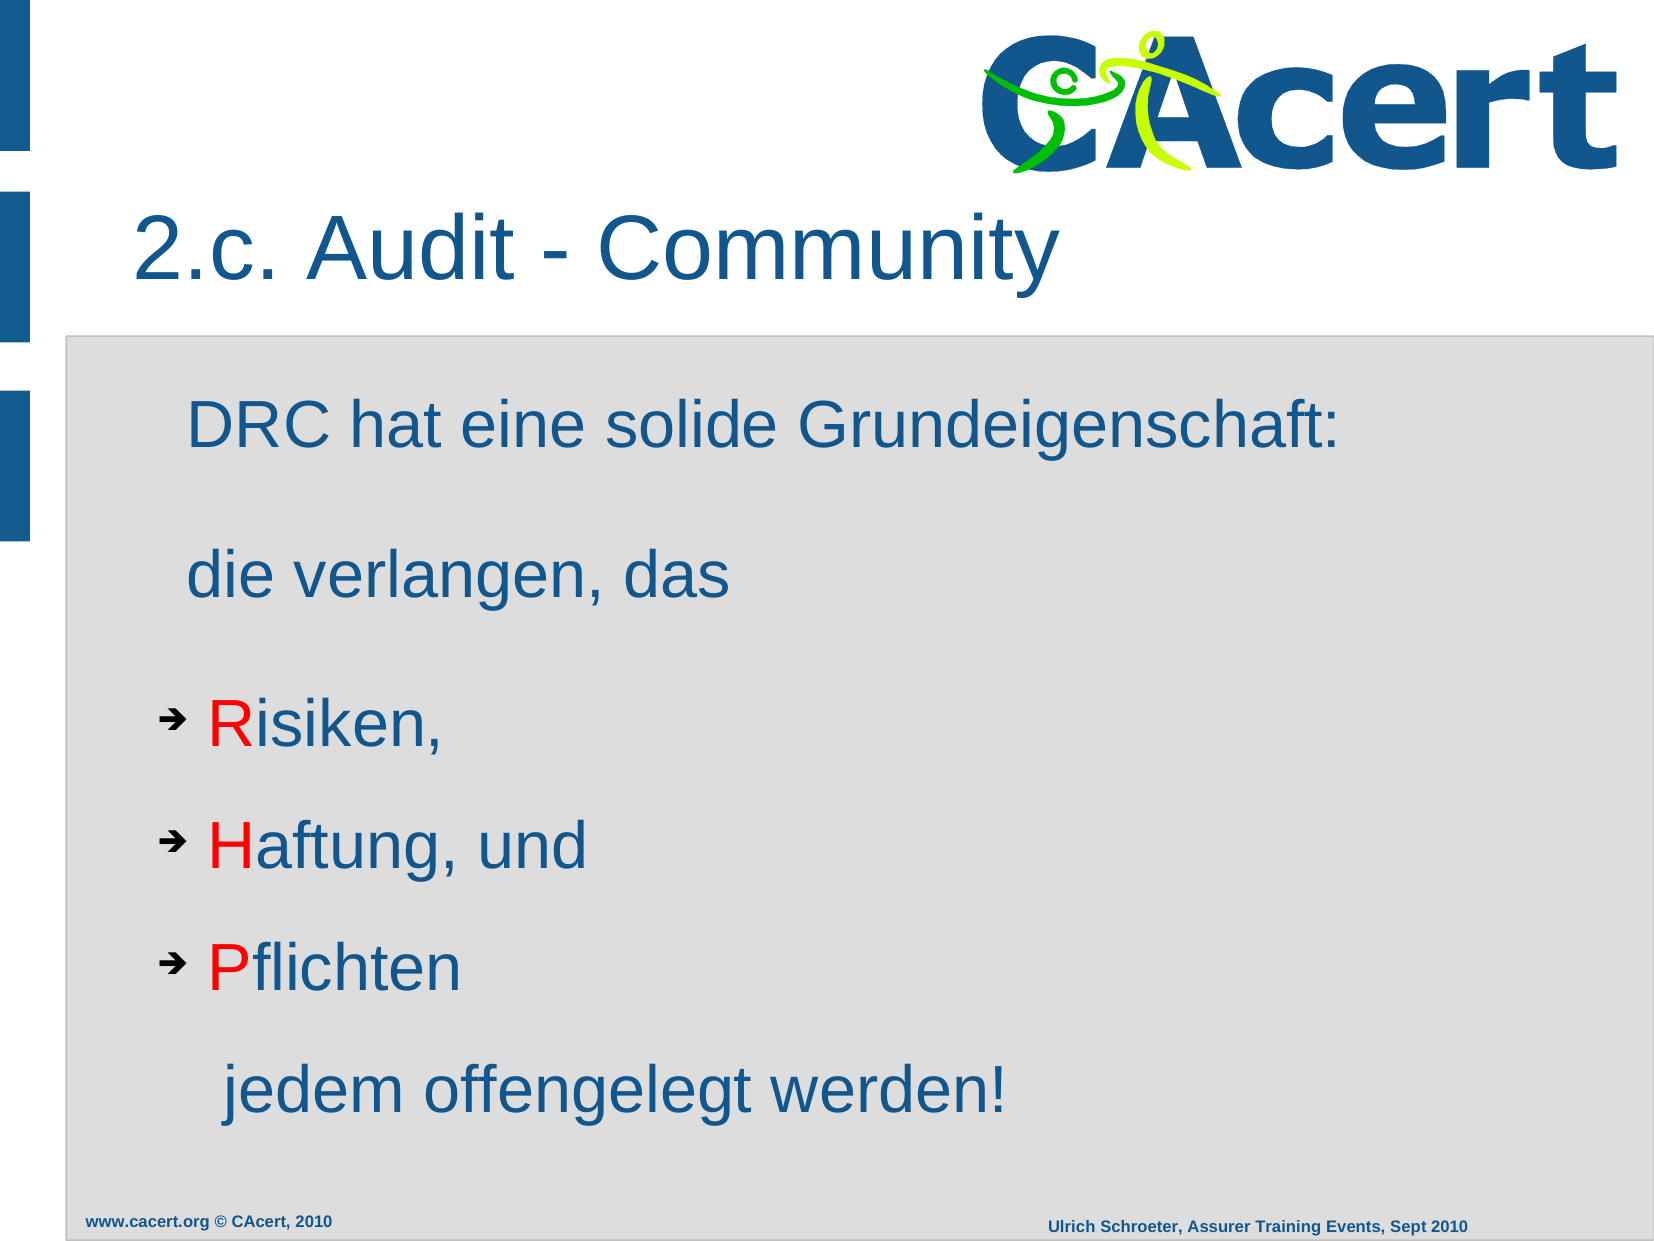

2.c. Audit - Community
DRC hat eine solide Grundeigenschaft:
die verlangen, das
 Risiken,
 Haftung, und
 Pflichten
 jedem offengelegt werden!